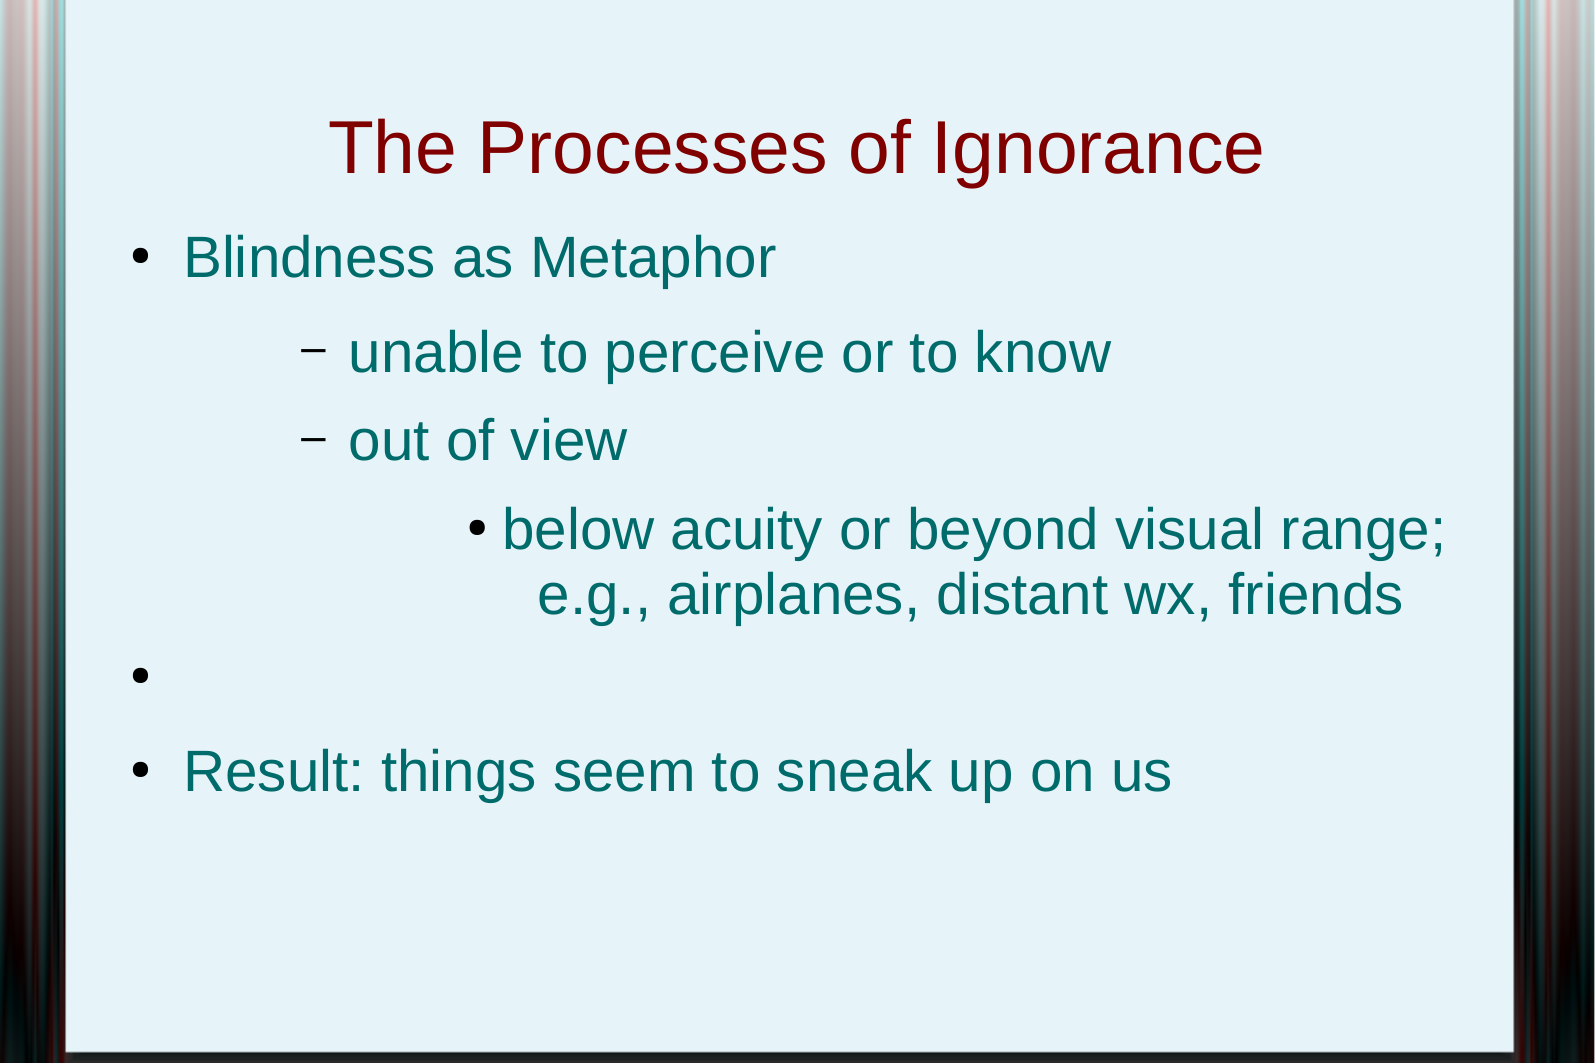

# The Processes of Ignorance
Blindness as Metaphor
unable to perceive or to know
out of view
below acuity or beyond visual range; e.g., airplanes, distant wx, friends
Result: things seem to sneak up on us